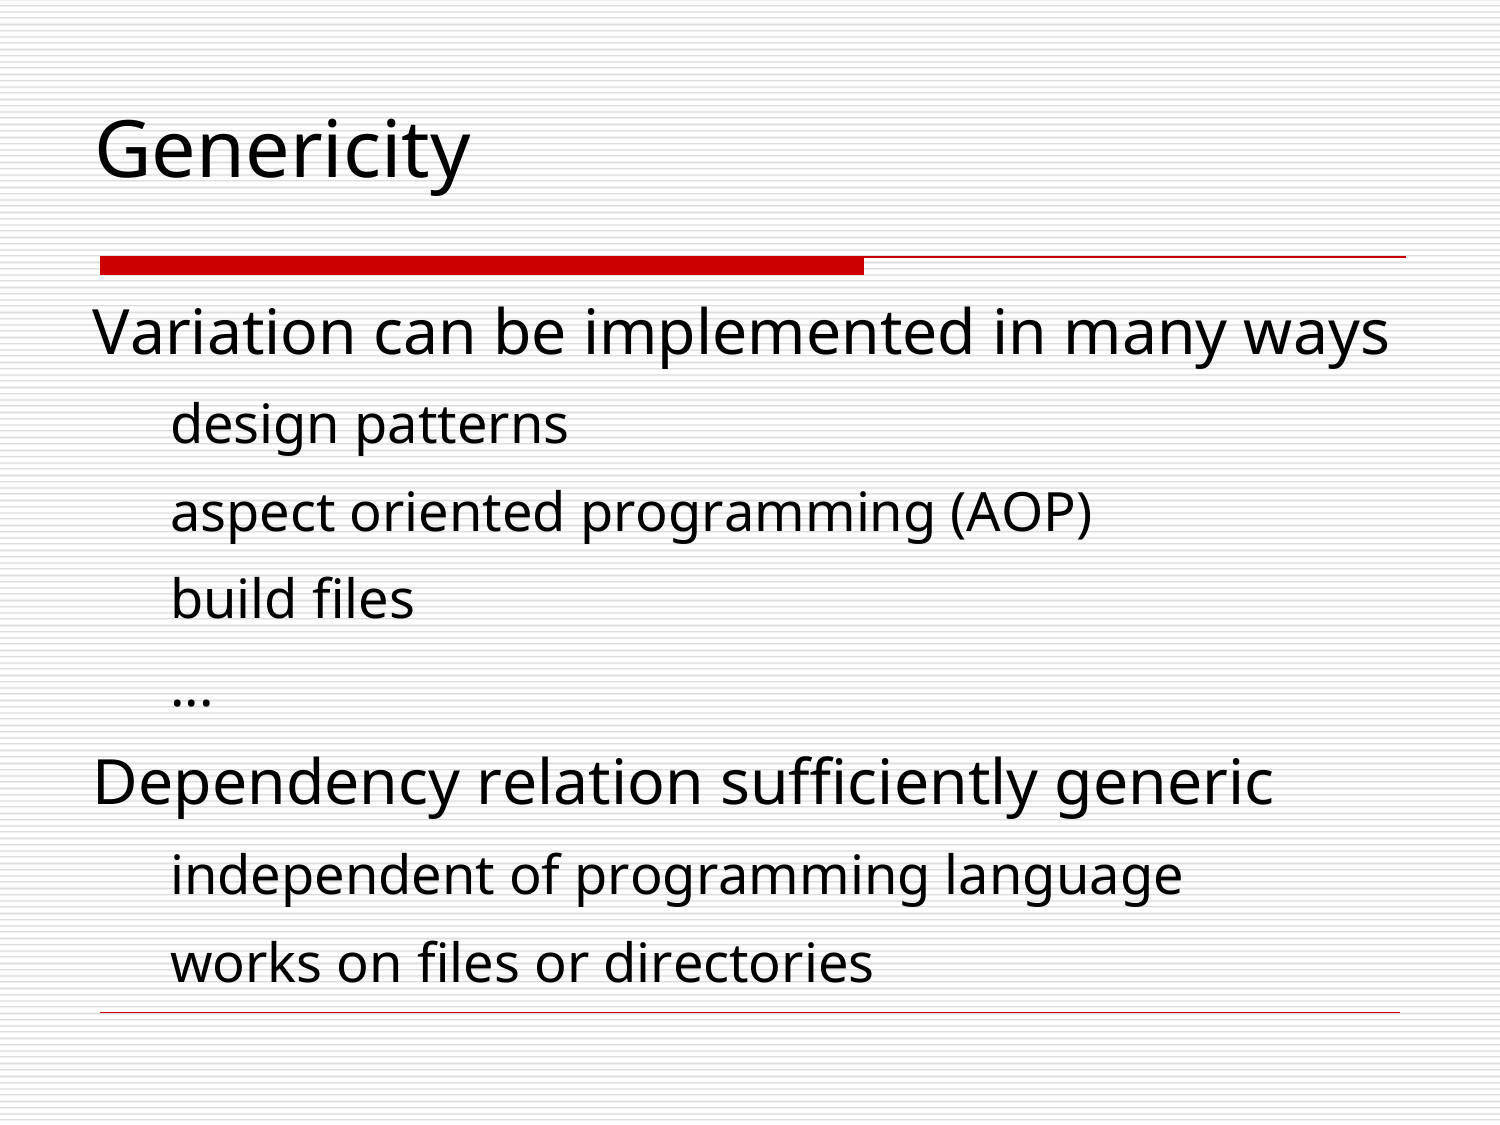

# Genericity
Variation can be implemented in many ways
design patterns
aspect oriented programming (AOP)
build files
...
Dependency relation sufficiently generic
independent of programming language
works on files or directories